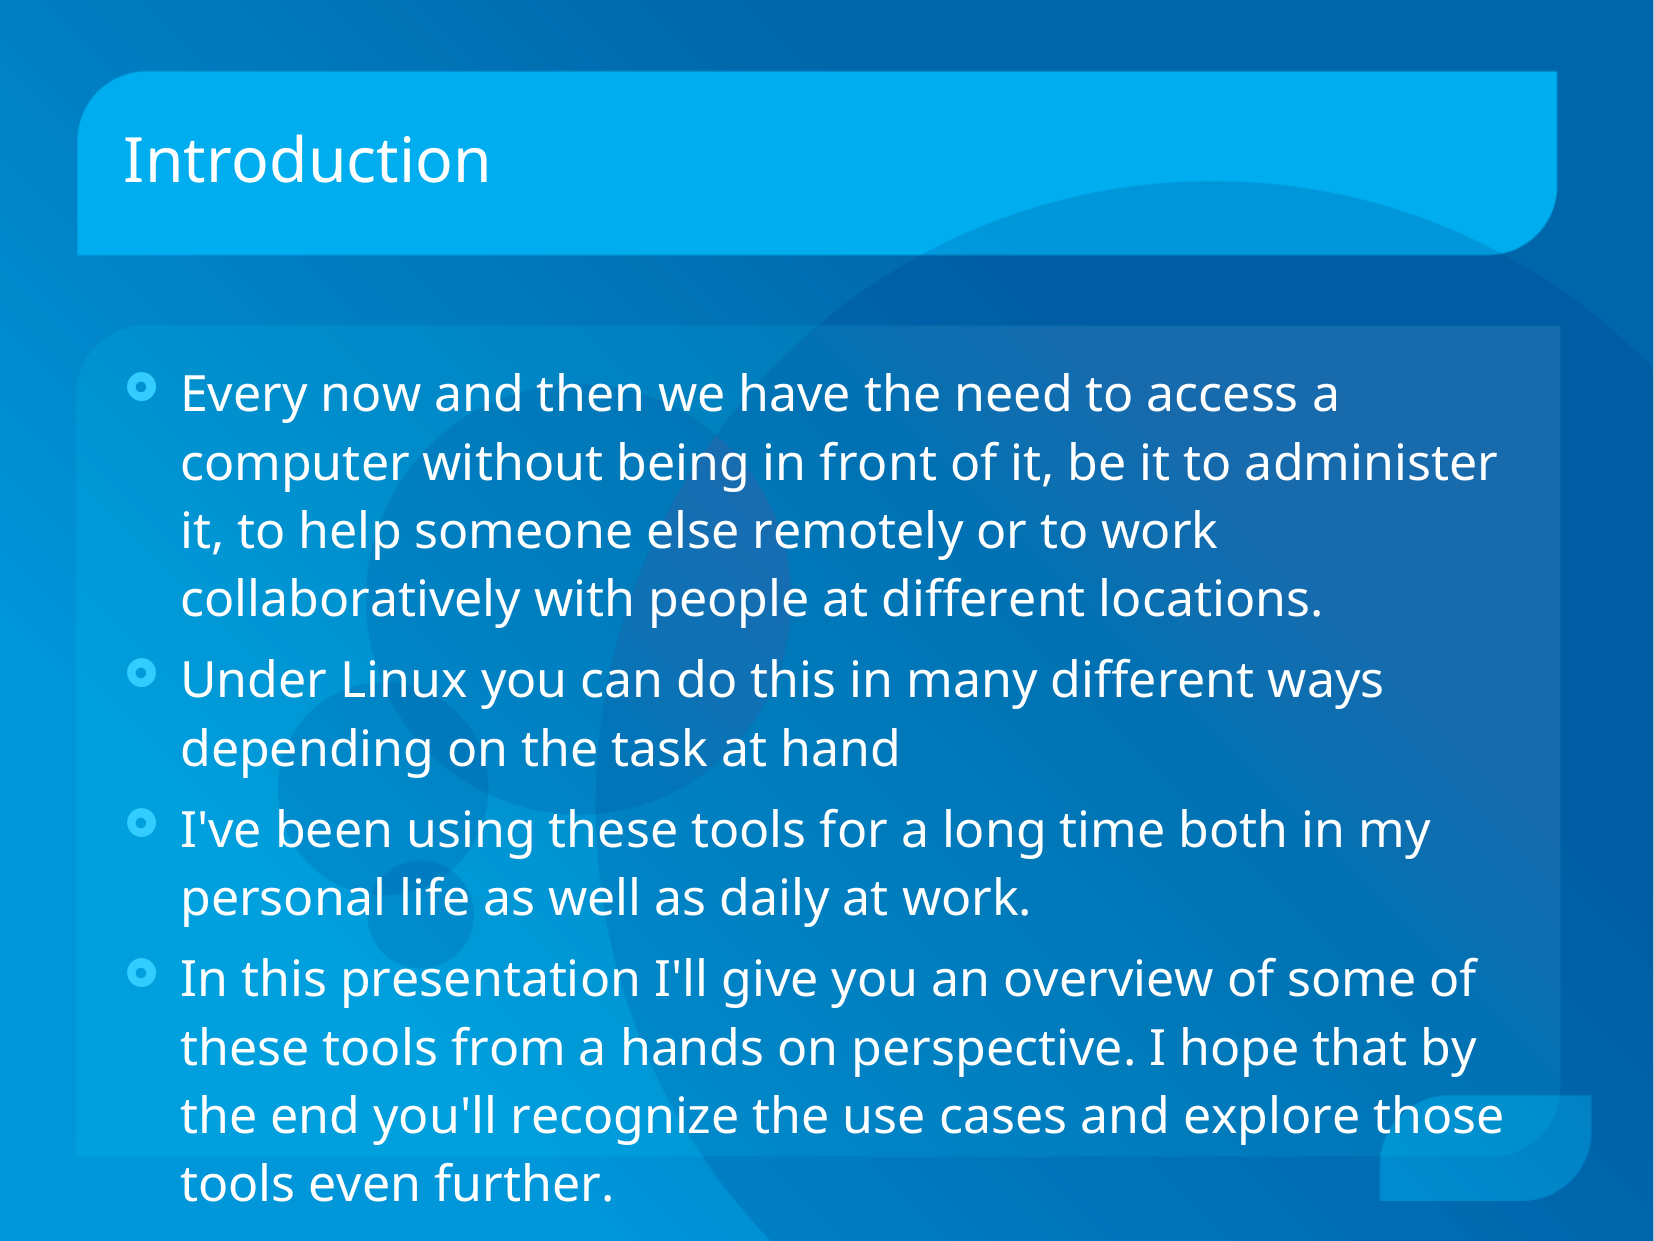

# Introduction
Every now and then we have the need to access a computer without being in front of it, be it to administer it, to help someone else remotely or to work collaboratively with people at different locations.
Under Linux you can do this in many different ways depending on the task at hand
I've been using these tools for a long time both in my personal life as well as daily at work.
In this presentation I'll give you an overview of some of these tools from a hands on perspective. I hope that by the end you'll recognize the use cases and explore those tools even further.